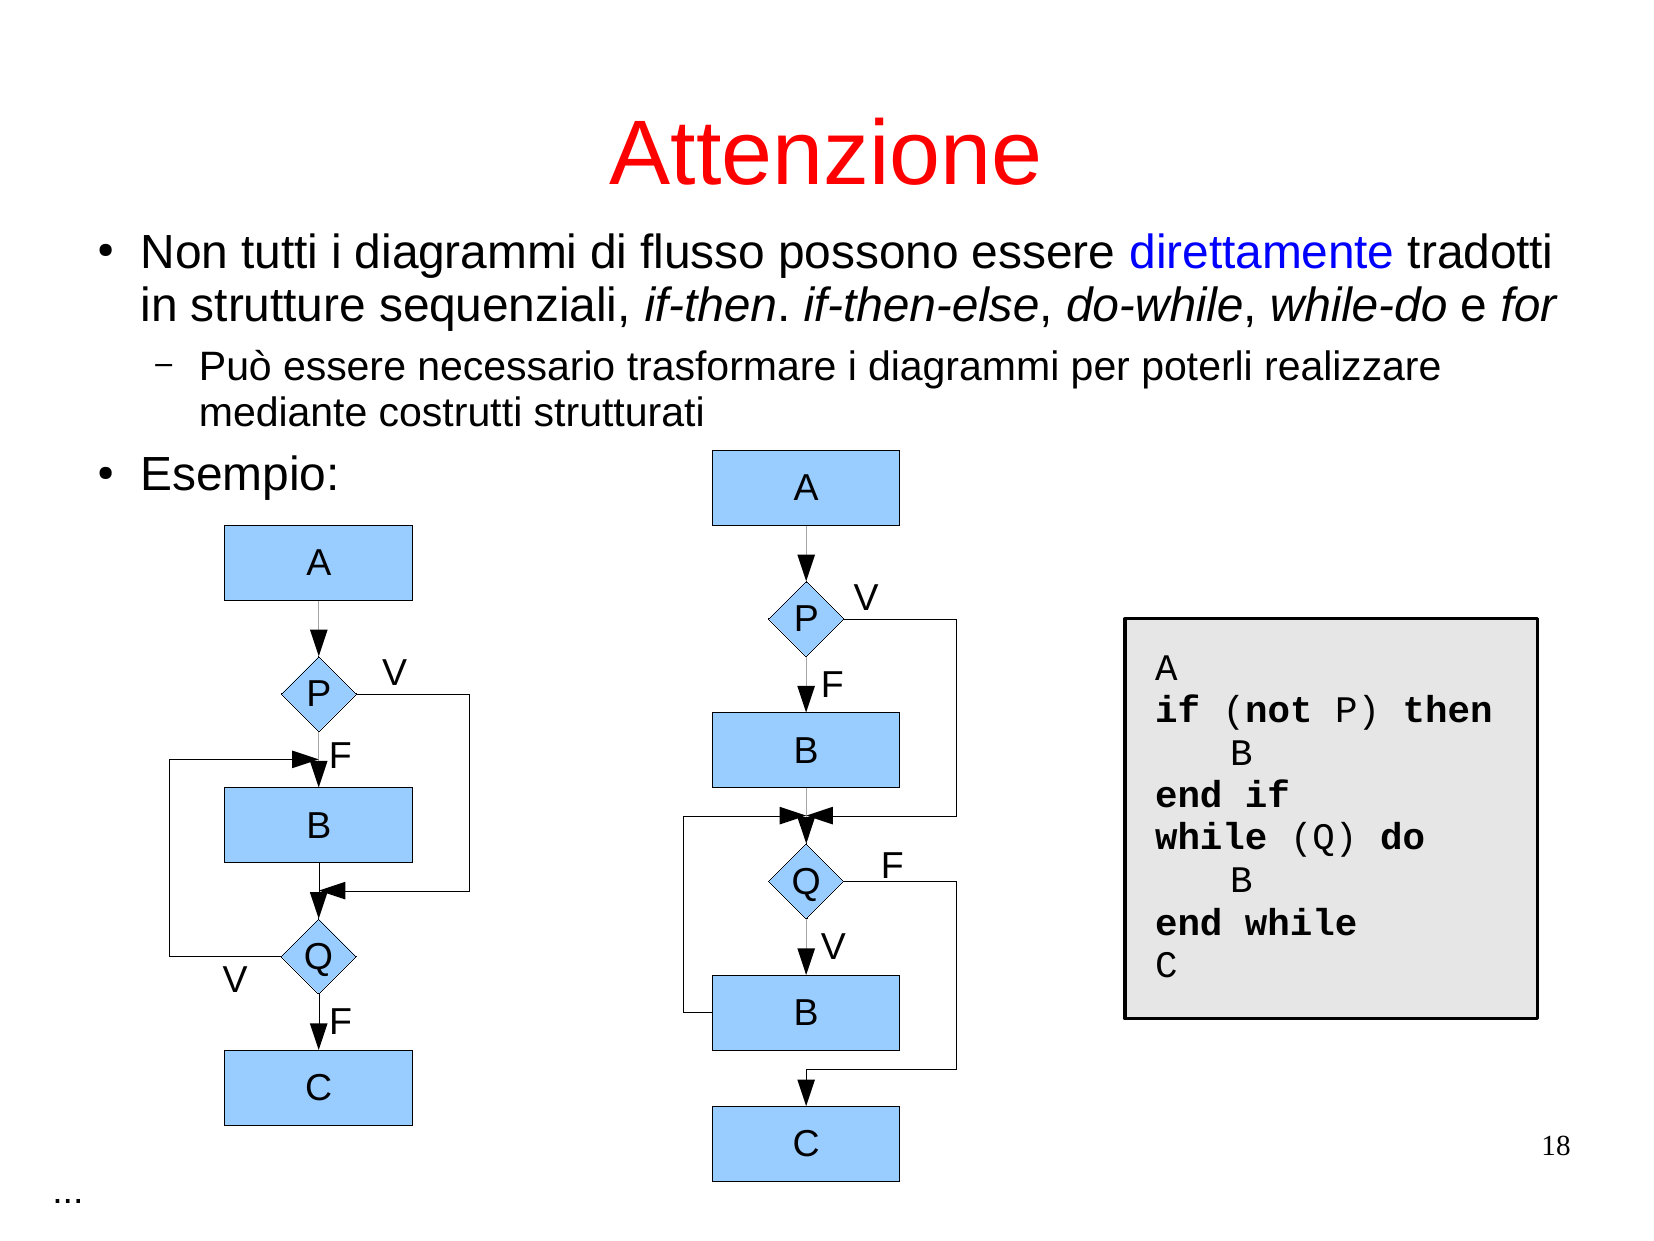

# Attenzione
Non tutti i diagrammi di flusso possono essere direttamente tradotti in strutture sequenziali, if-then. if-then-else, do-while, while-do e for
Può essere necessario trasformare i diagrammi per poterli realizzare mediante costrutti strutturati
Esempio:
A
A
V
P
A
if (not P) then
	B
end if
while (Q) do
	B
end while
C
V
F
P
B
F
B
F
Q
V
Q
V
B
F
C
C
Algoritmi
18
...